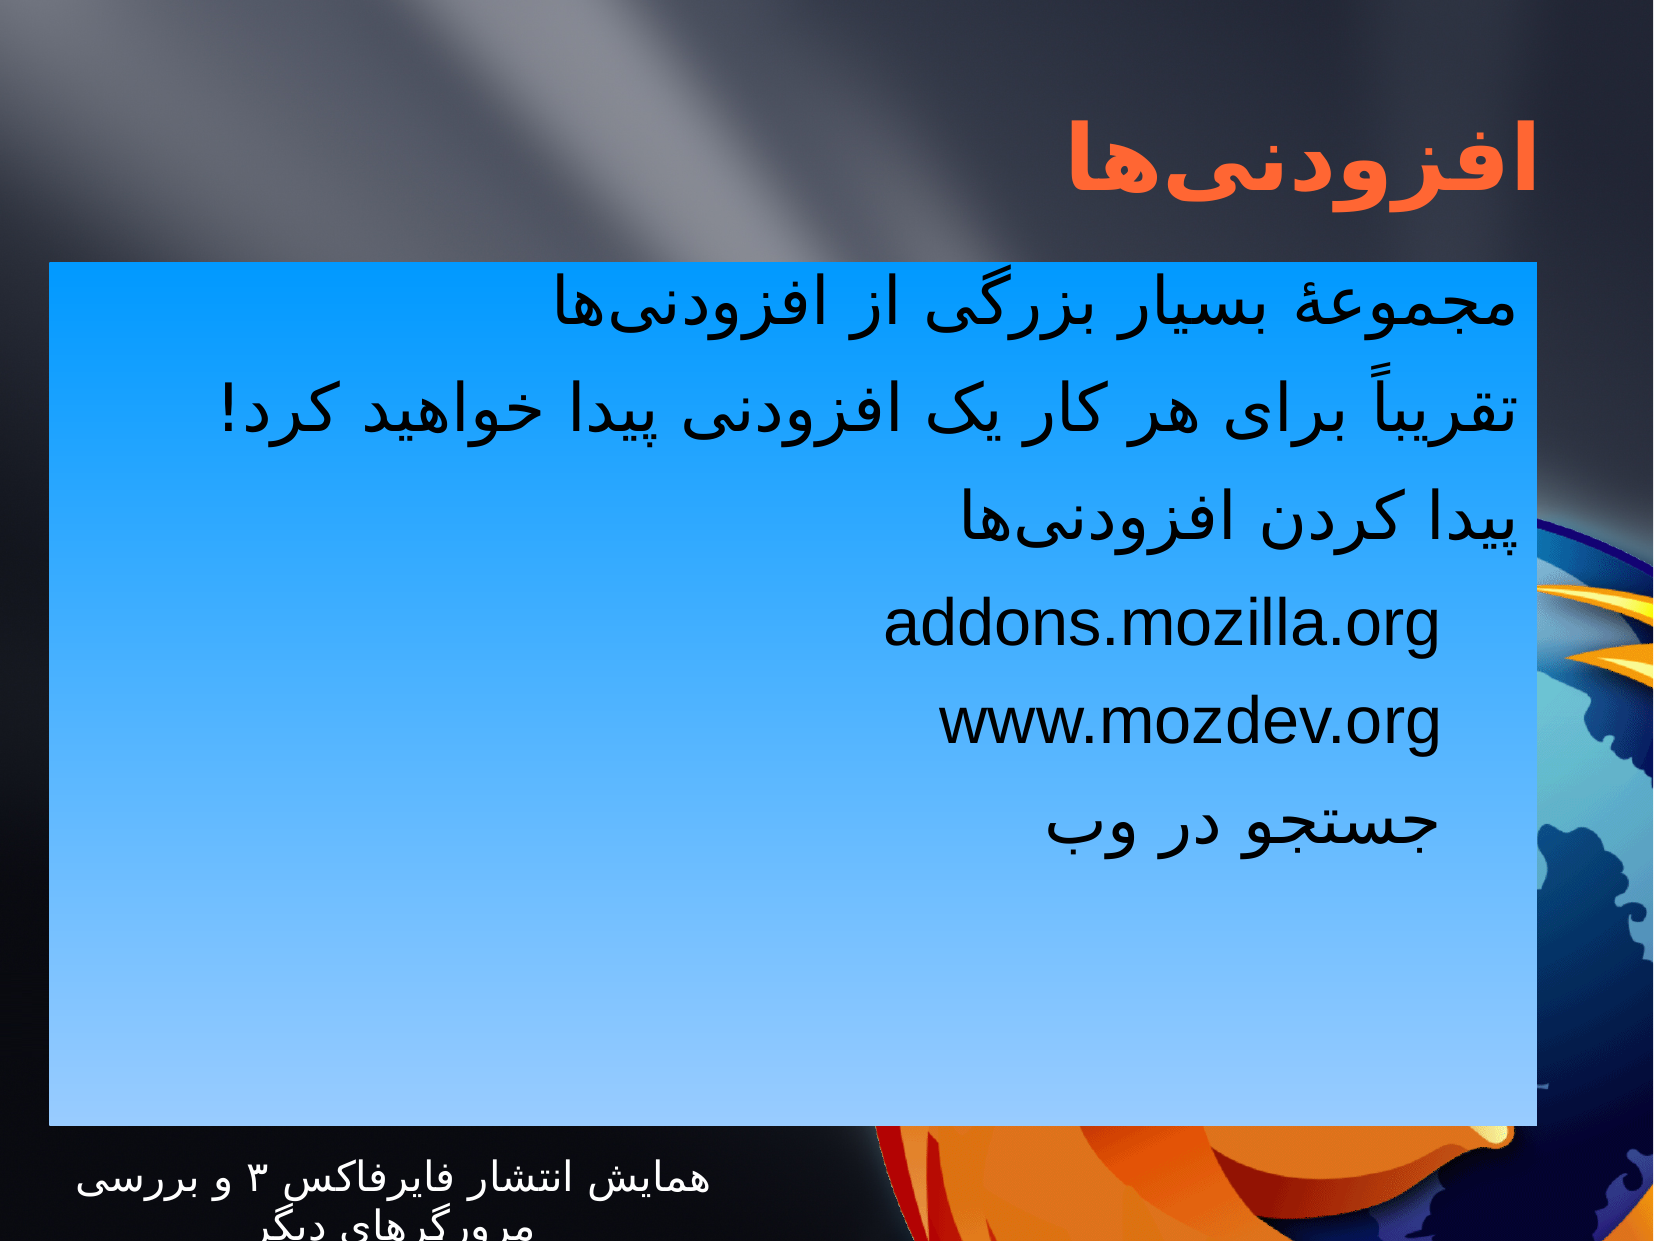

# افزودنی‌ها
مجموعهٔ بسیار بزرگی از افزودنی‌ها
تقریباً برای هر کار یک افزودنی پیدا خواهید کرد!
پیدا کردن افزودنی‌ها
addons.mozilla.org
www.mozdev.org
جستجو در وب